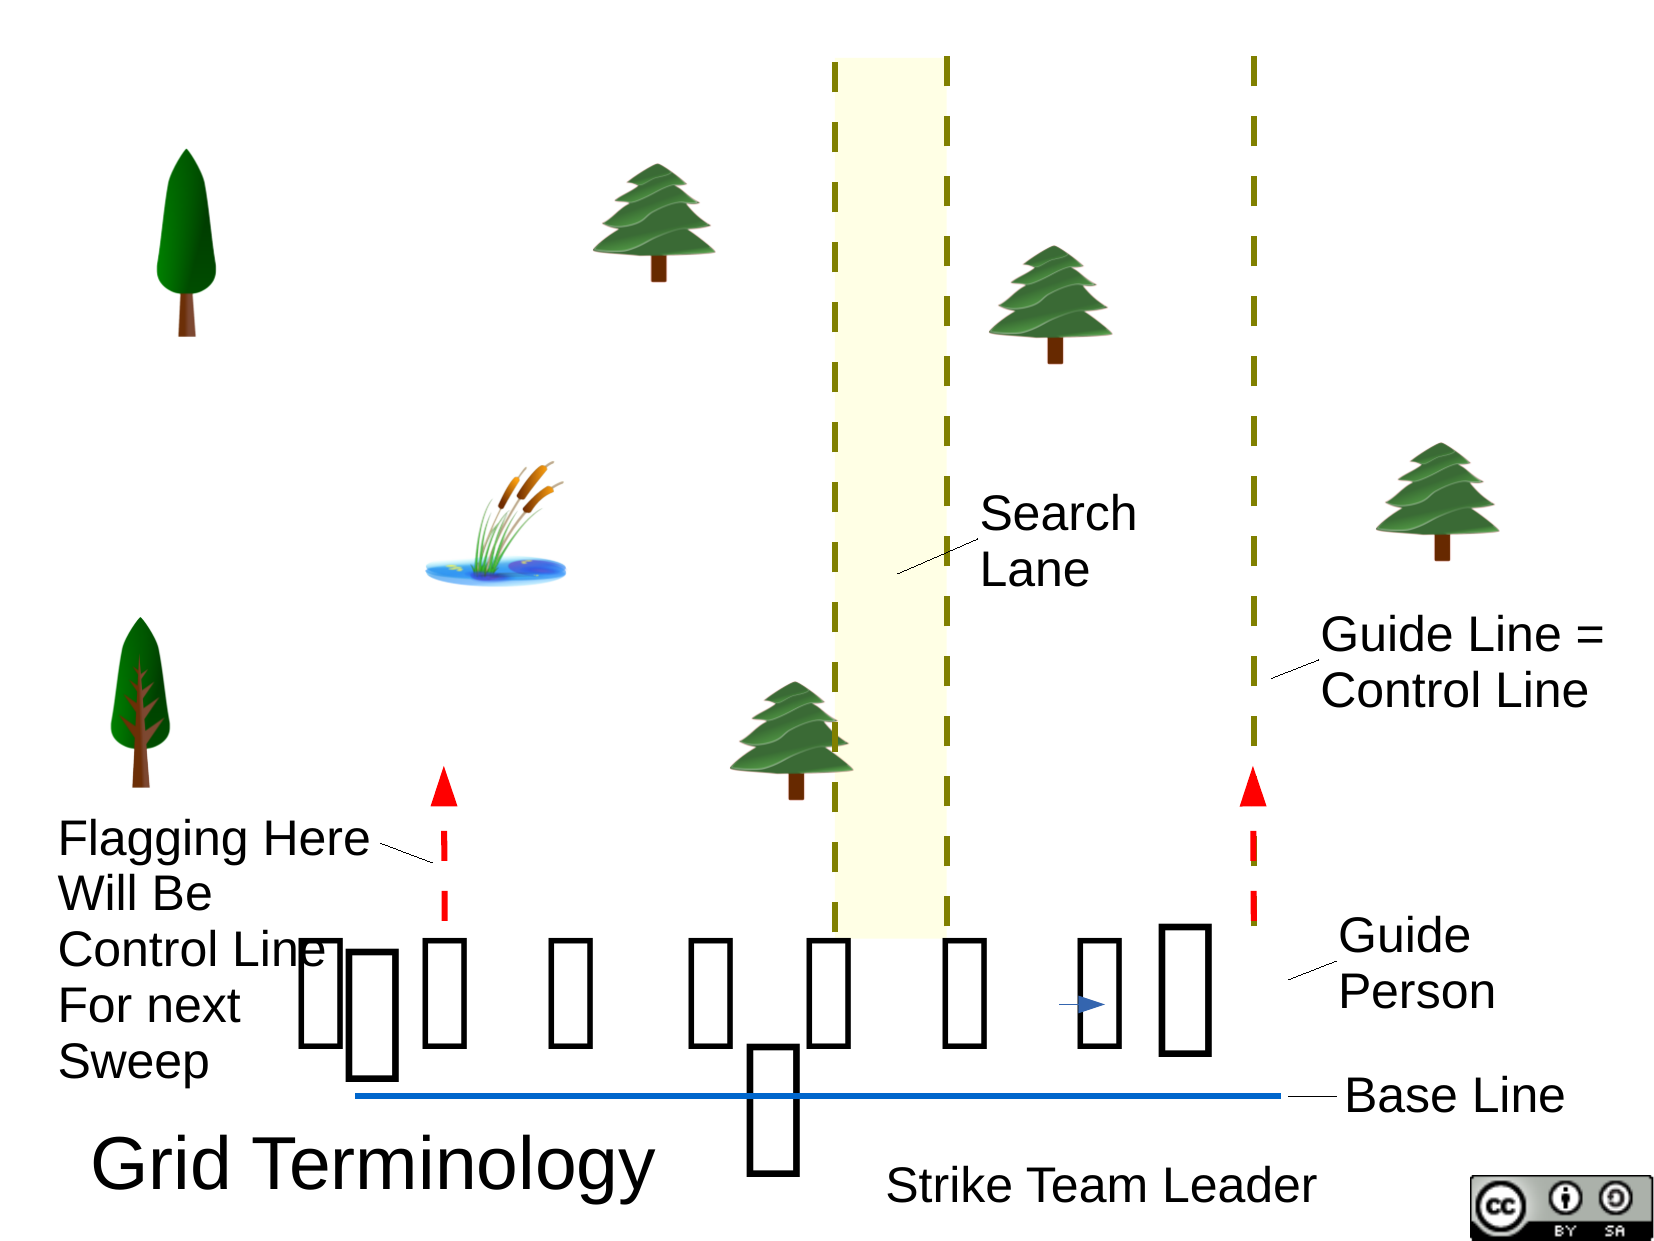

Search
Lane
Guide Line =
Control Line
Flagging Here
Will Be
Control Line
For next
Sweep
Guide
Person










Base Line
# Grid Terminology
Strike Team Leader